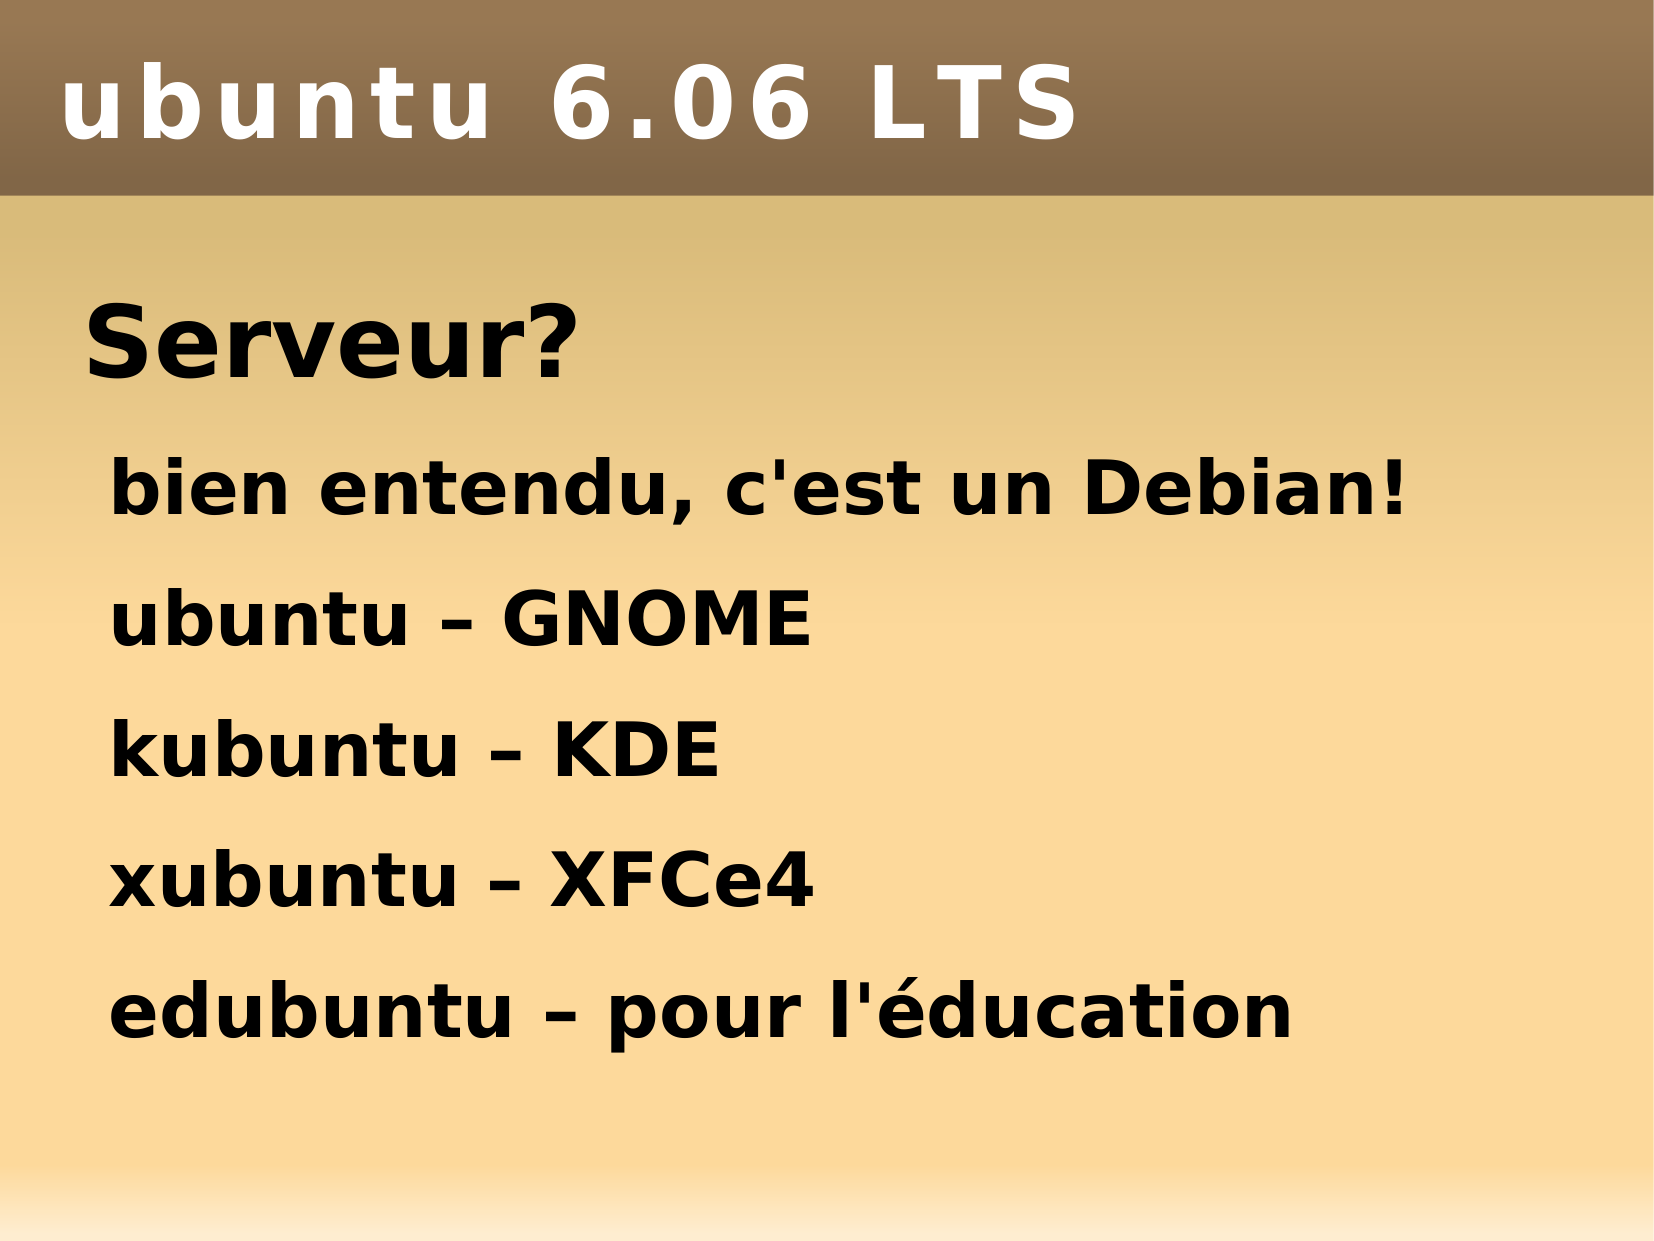

# ubuntu 6.06 LTS
Serveur?
 bien entendu, c'est un Debian!
 ubuntu – GNOME
 kubuntu – KDE
 xubuntu – XFCe4
 edubuntu – pour l'éducation